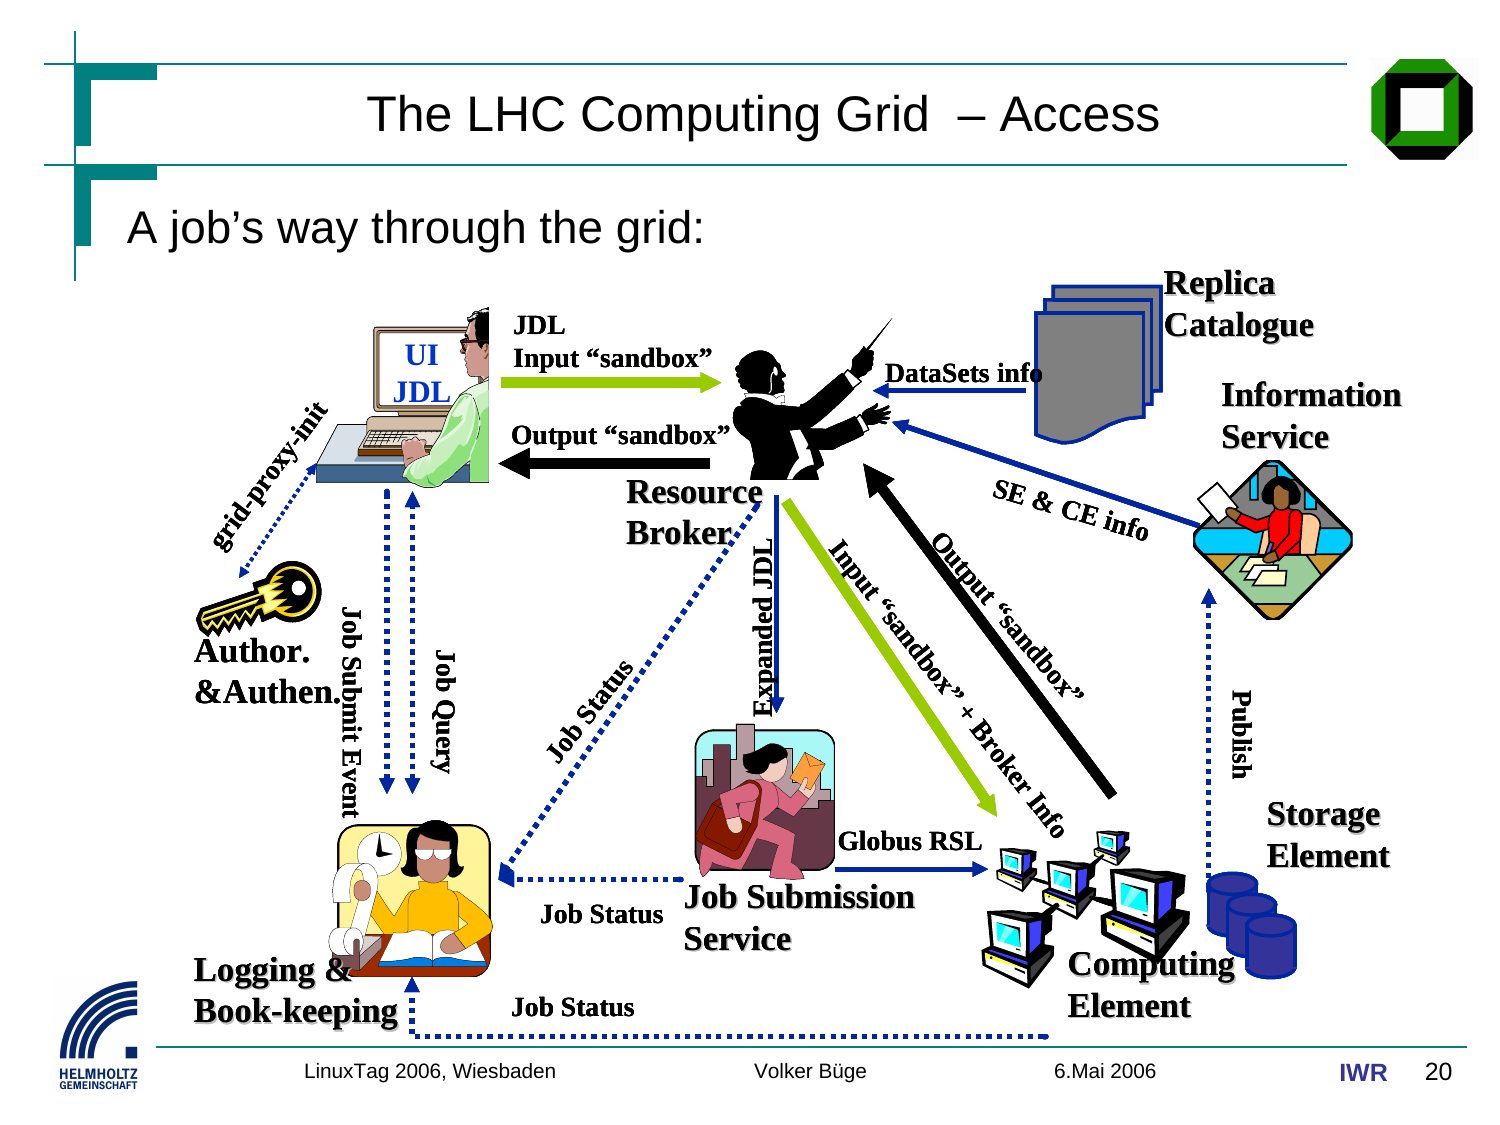

# The LHC Computing Grid – Access
A job’s way through the grid:
20